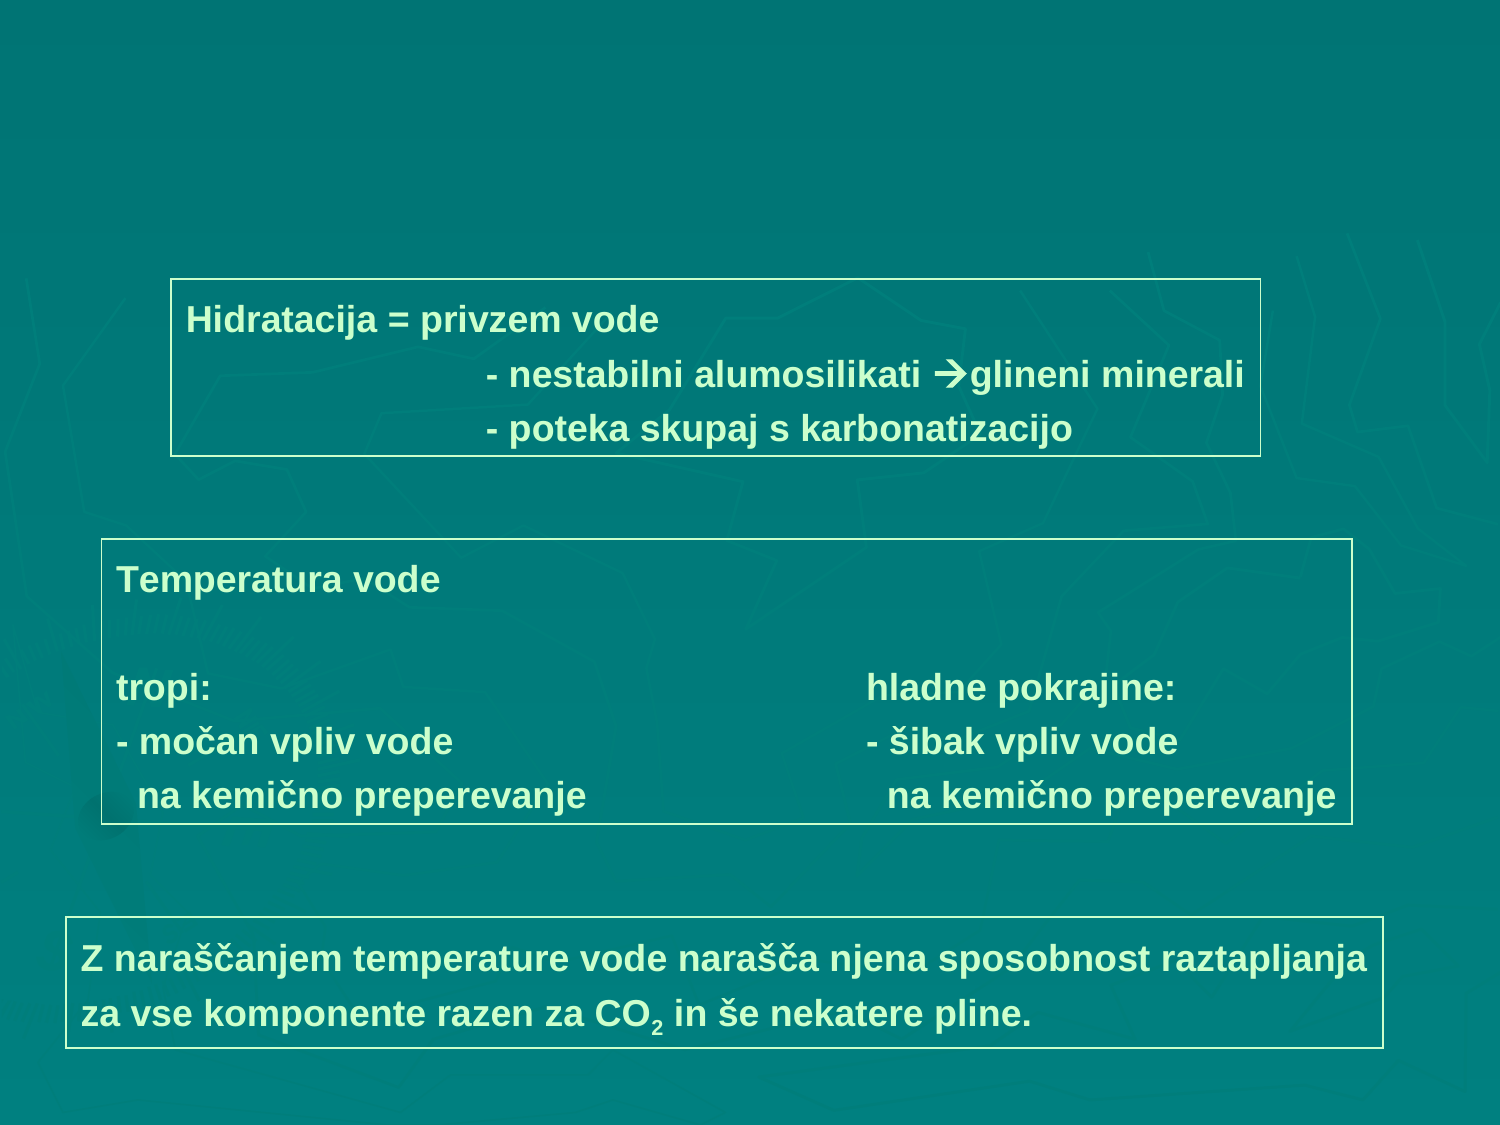

Hidratacija = privzem vode
		- nestabilni alumosilikati glineni minerali
		- poteka skupaj s karbonatizacijo
Temperatura vode
tropi:					hladne pokrajine:
- močan vpliv vode			- šibak vpliv vode
 na kemično preperevanje 		 na kemično preperevanje
Z naraščanjem temperature vode narašča njena sposobnost raztapljanja
za vse komponente razen za CO2 in še nekatere pline.